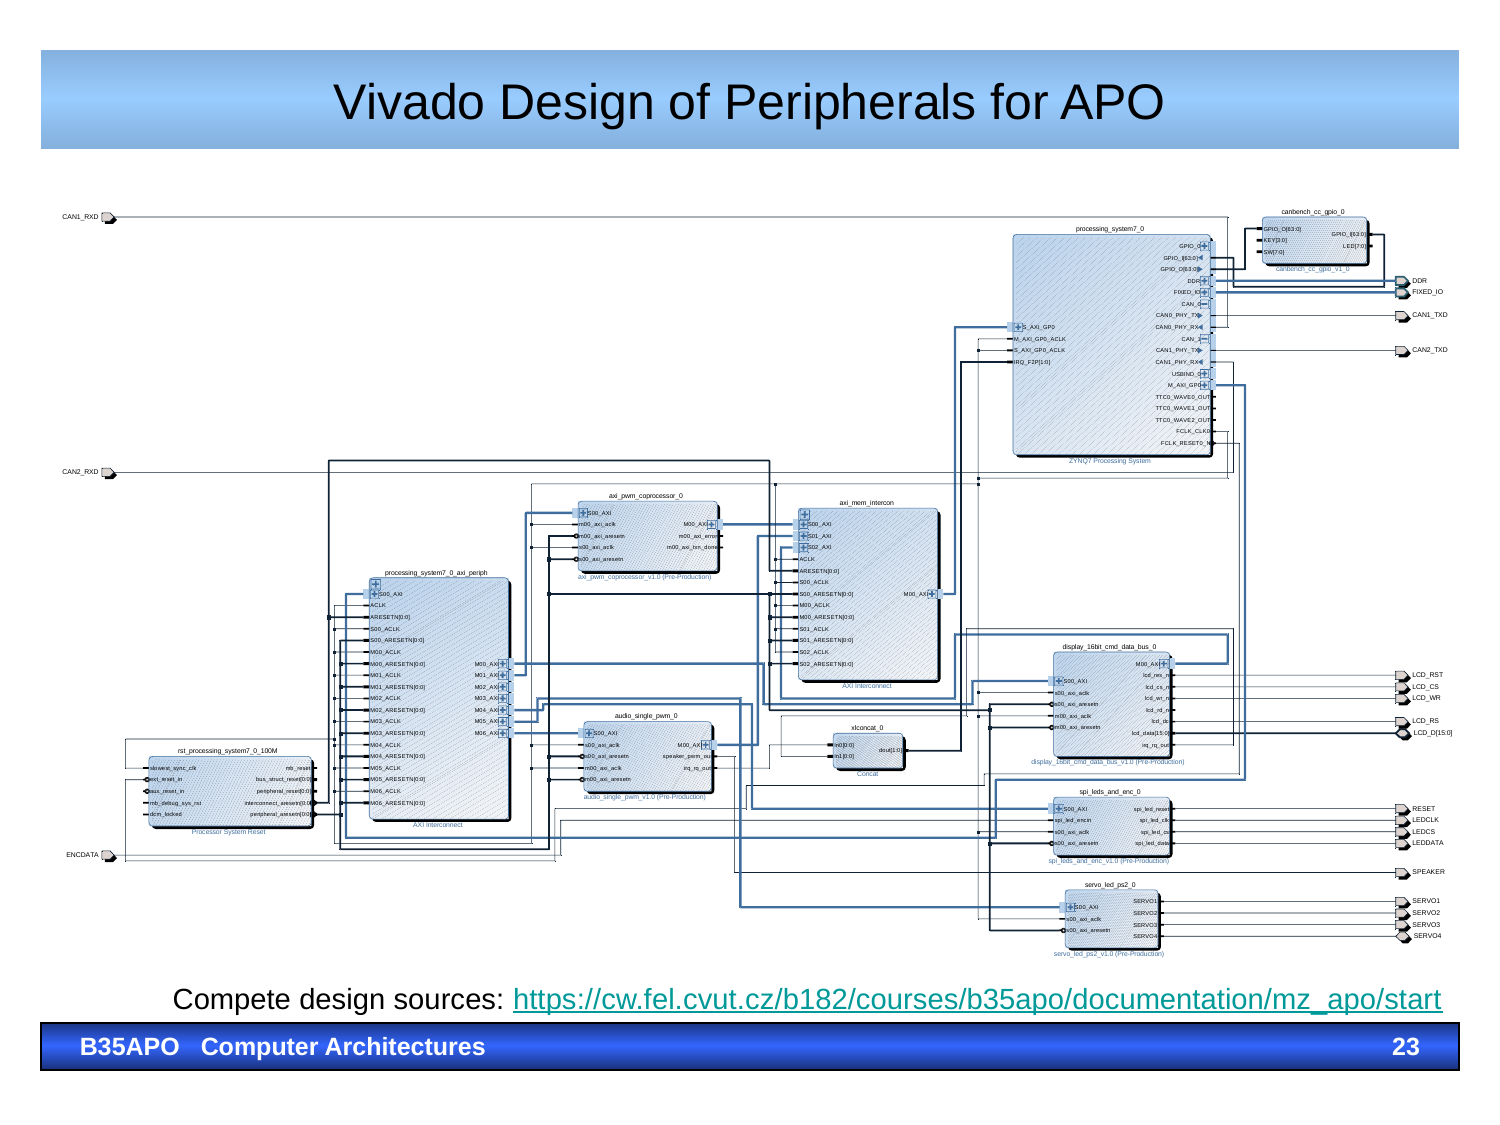

# Vivado Design of Peripherals for APO
Compete design sources: https://cw.fel.cvut.cz/b182/courses/b35apo/documentation/mz_apo/start
B35APO Computer Architectures